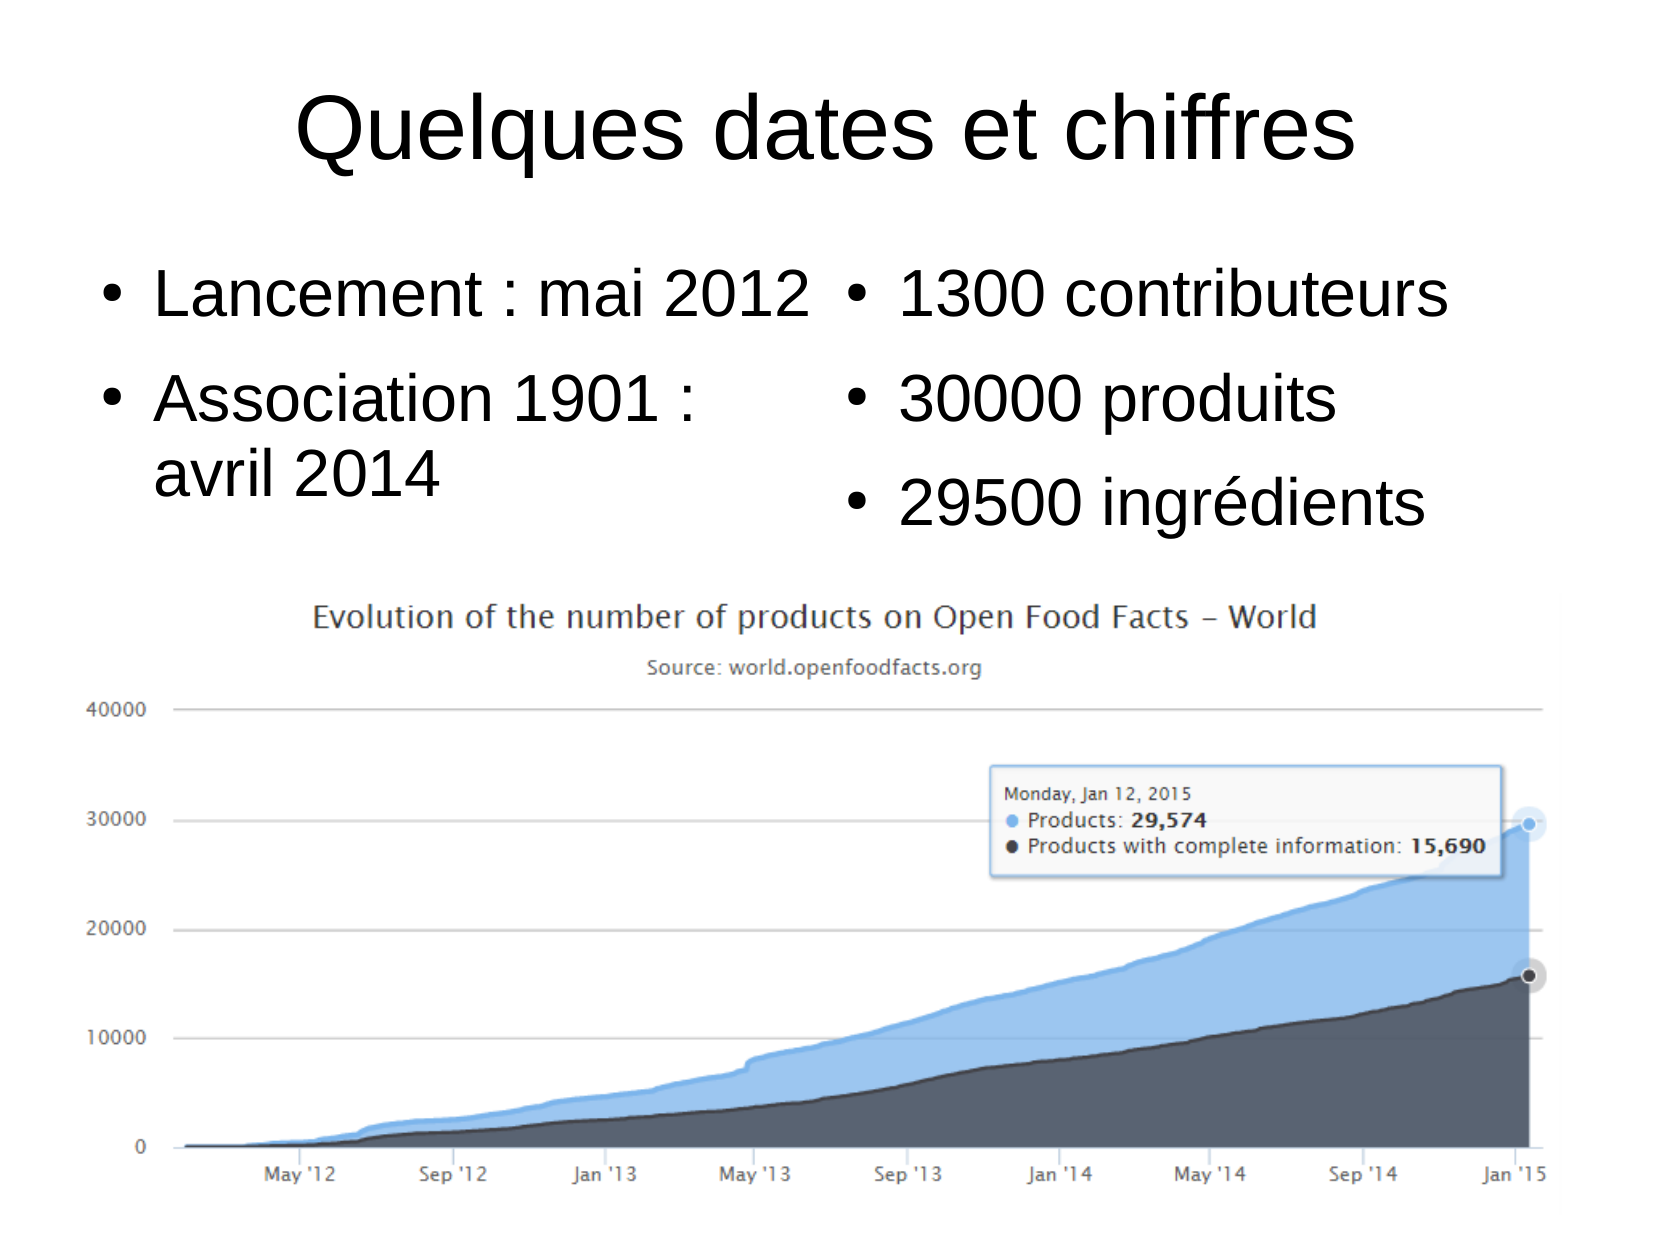

# Quelques dates et chiffres
Lancement : mai 2012
Association 1901 : avril 2014
1300 contributeurs
30000 produits
29500 ingrédients